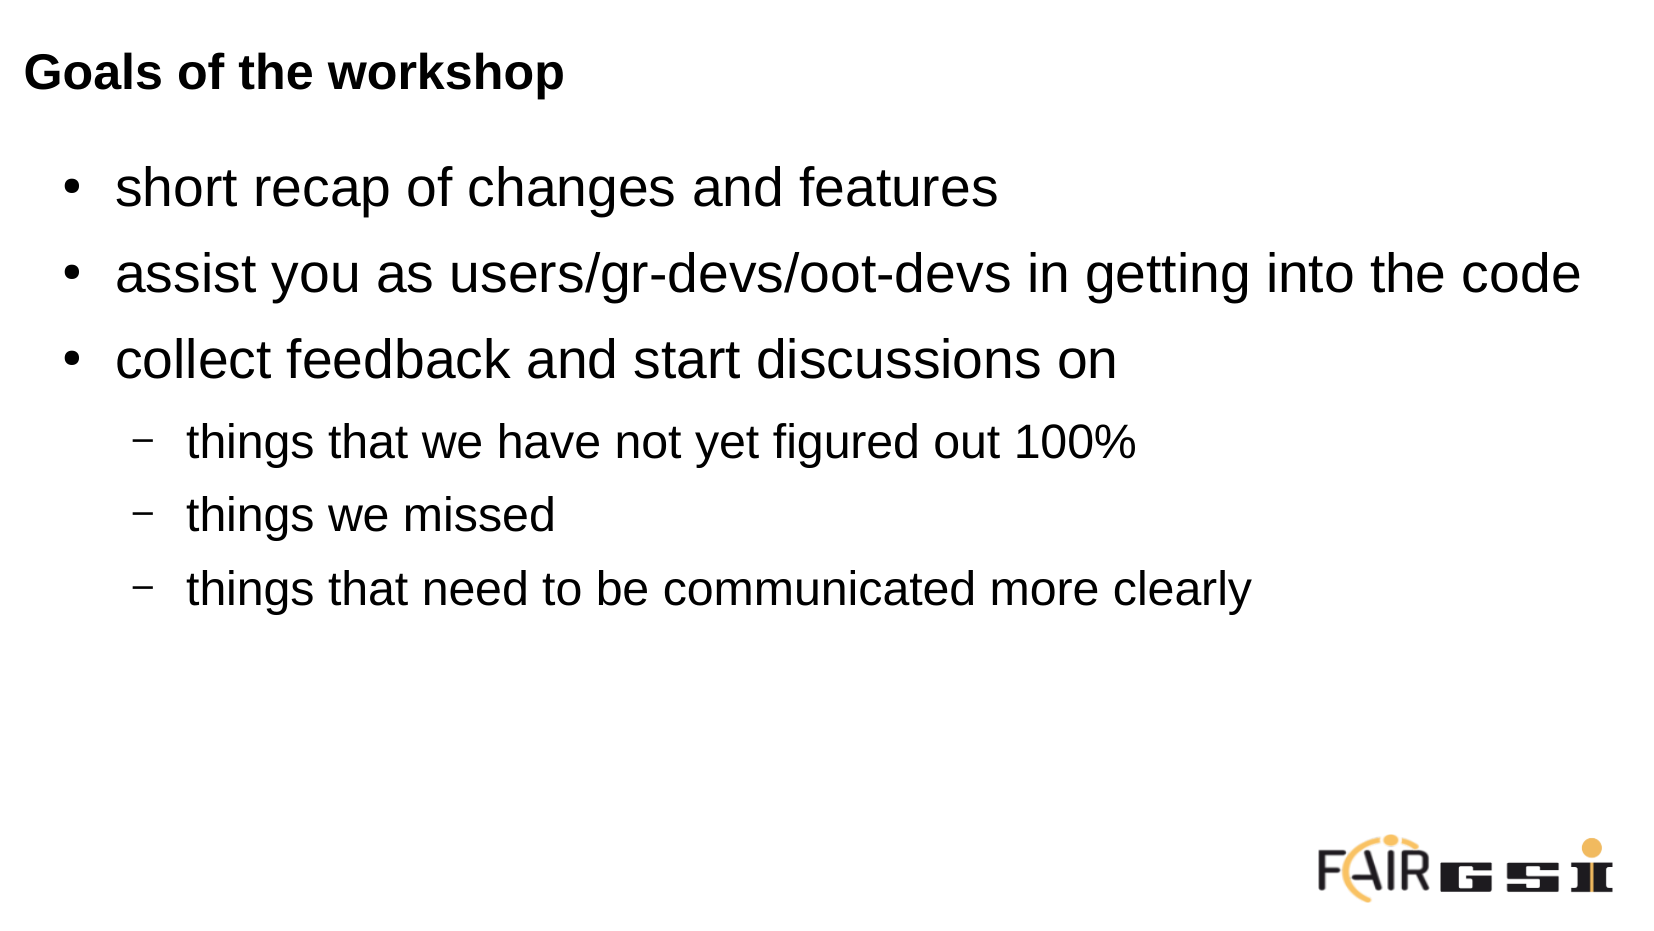

# Goals of the workshop
short recap of changes and features
assist you as users/gr-devs/oot-devs in getting into the code
collect feedback and start discussions on
things that we have not yet figured out 100%
things we missed
things that need to be communicated more clearly